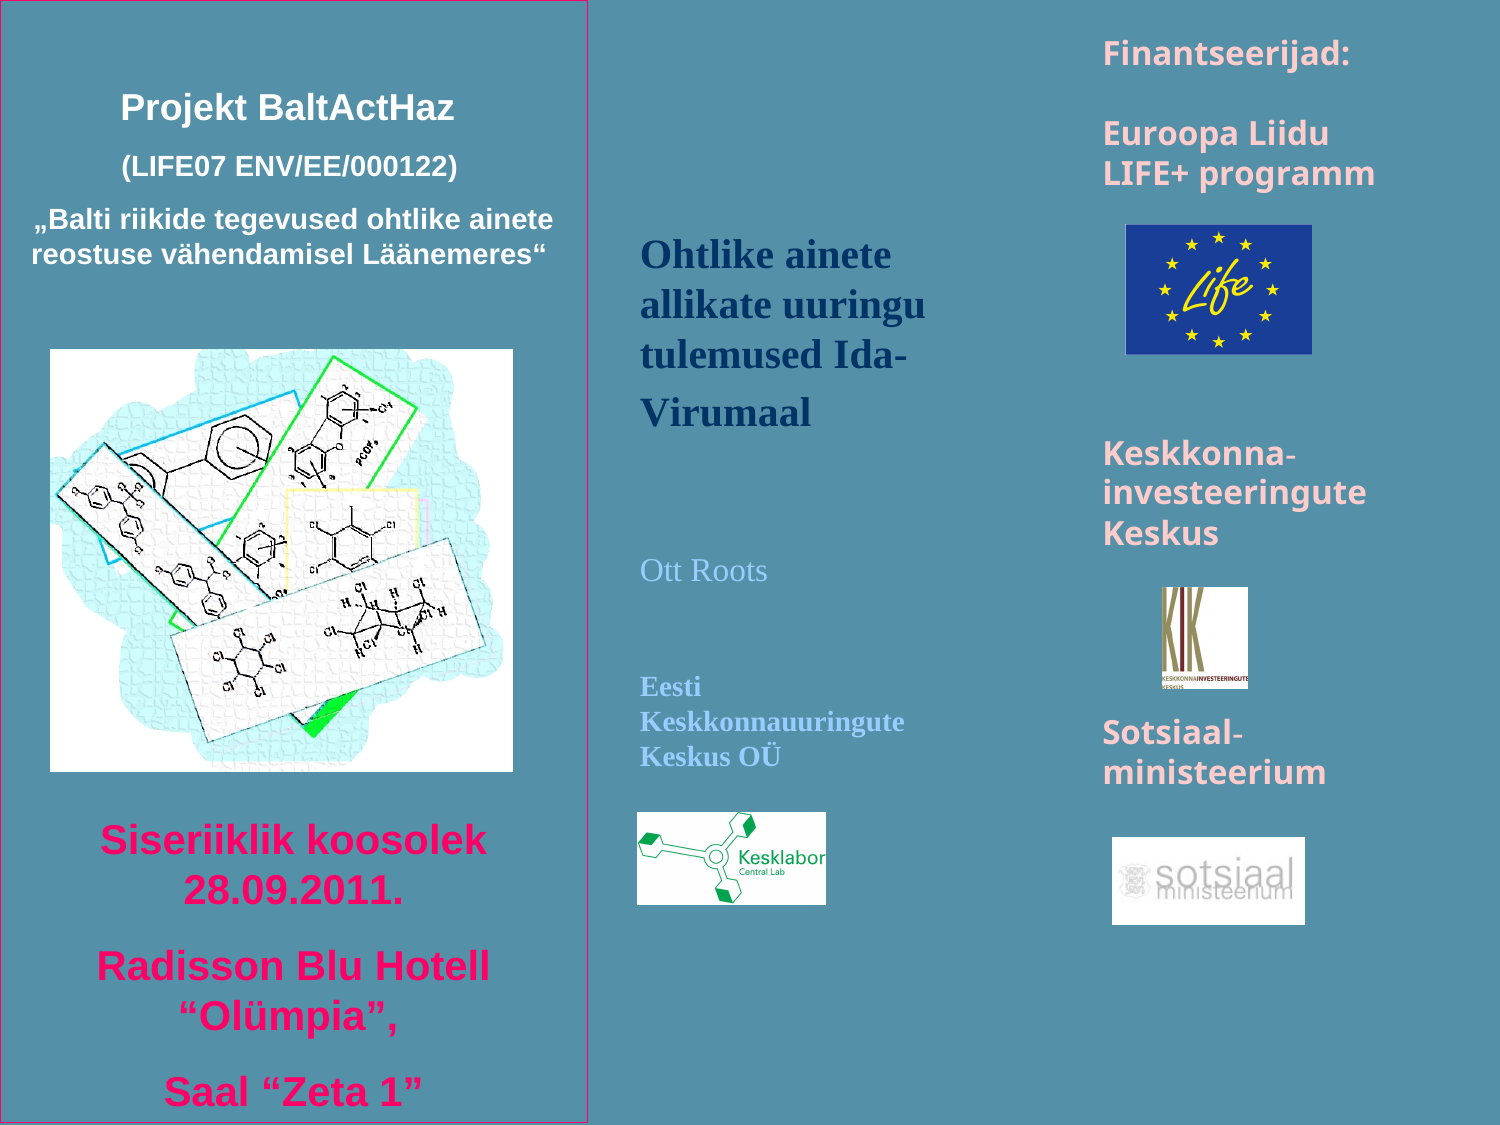

Projekt BaltActHaz
(LIFE07 ENV/EE/000122)
„Balti riikide tegevused ohtlike ainete reostuse vähendamisel Läänemeres“
Siseriiklik koosolek 28.09.2011.
Radisson Blu Hotell “Olümpia”,
Saal “Zeta 1”
Ohtlike ainete allikate uuringu tulemused Ida-Virumaal
Ott Roots
Eesti Keskkonnauuringute Keskus OÜ
Finantseerijad:
Euroopa Liidu LIFE+ programm
 Keskkonna-investeeringute Keskus
Sotsiaal-ministeerium